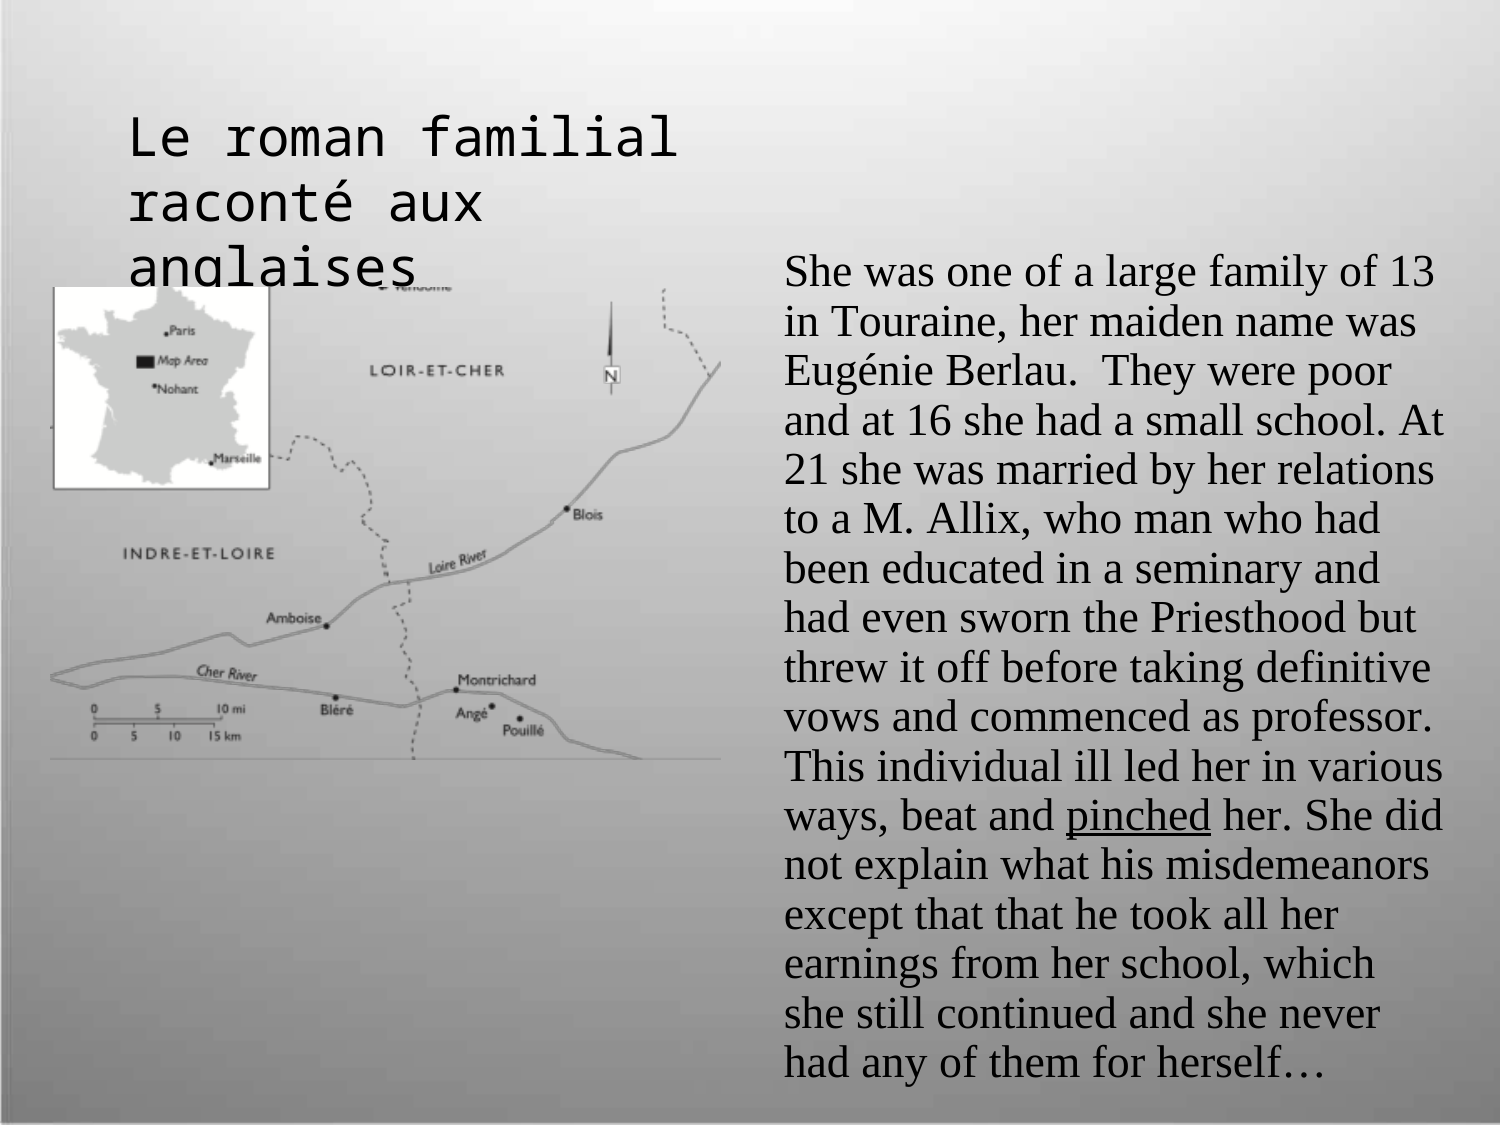

# Le roman familial raconté aux anglaises
	She was one of a large family of 13 in Touraine, her maiden name was Eugénie Berlau. They were poor and at 16 she had a small school. At 21 she was married by her relations to a M. Allix, who man who had been educated in a seminary and had even sworn the Priesthood but threw it off before taking definitive vows and commenced as professor. This individual ill led her in various ways, beat and pinched her. She did not explain what his misdemeanors except that that he took all her earnings from her school, which she still continued and she never had any of them for herself…